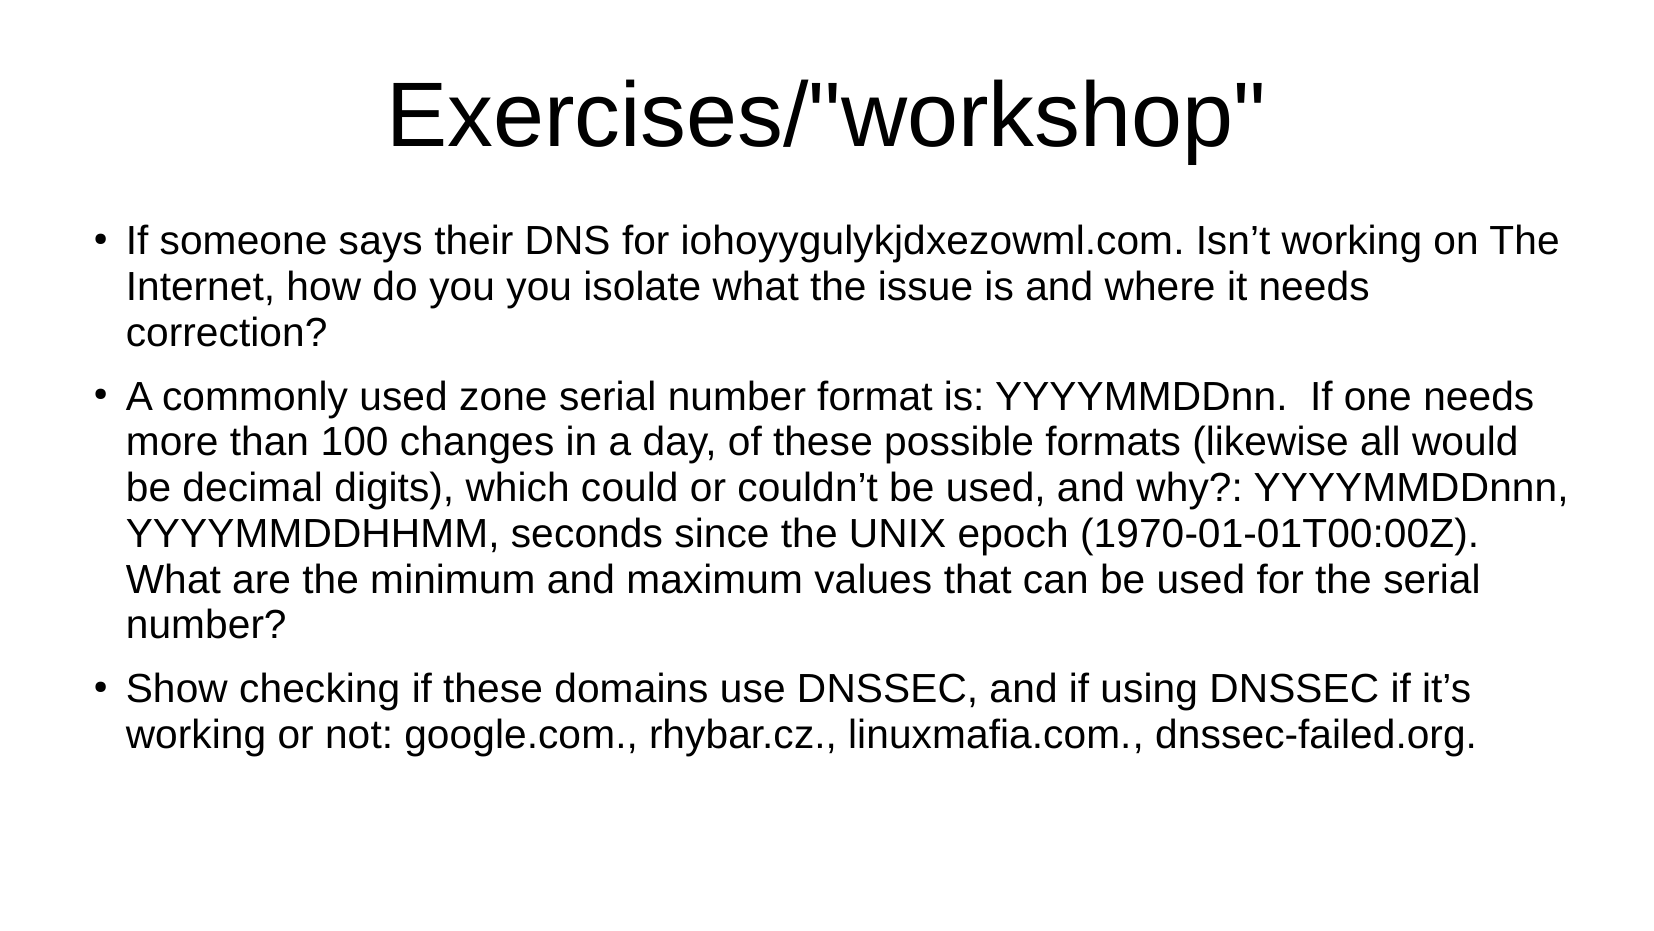

# Exercises/"workshop"
If someone says their DNS for iohoyygulykjdxezowml.com. Isn’t working on The Internet, how do you you isolate what the issue is and where it needs correction?
A commonly used zone serial number format is: YYYYMMDDnn. If one needs more than 100 changes in a day, of these possible formats (likewise all would be decimal digits), which could or couldn’t be used, and why?: YYYYMMDDnnn, YYYYMMDDHHMM, seconds since the UNIX epoch (1970-01-01T00:00Z). What are the minimum and maximum values that can be used for the serial number?
Show checking if these domains use DNSSEC, and if using DNSSEC if it’s working or not: google.com., rhybar.cz., linuxmafia.com., dnssec-failed.org.